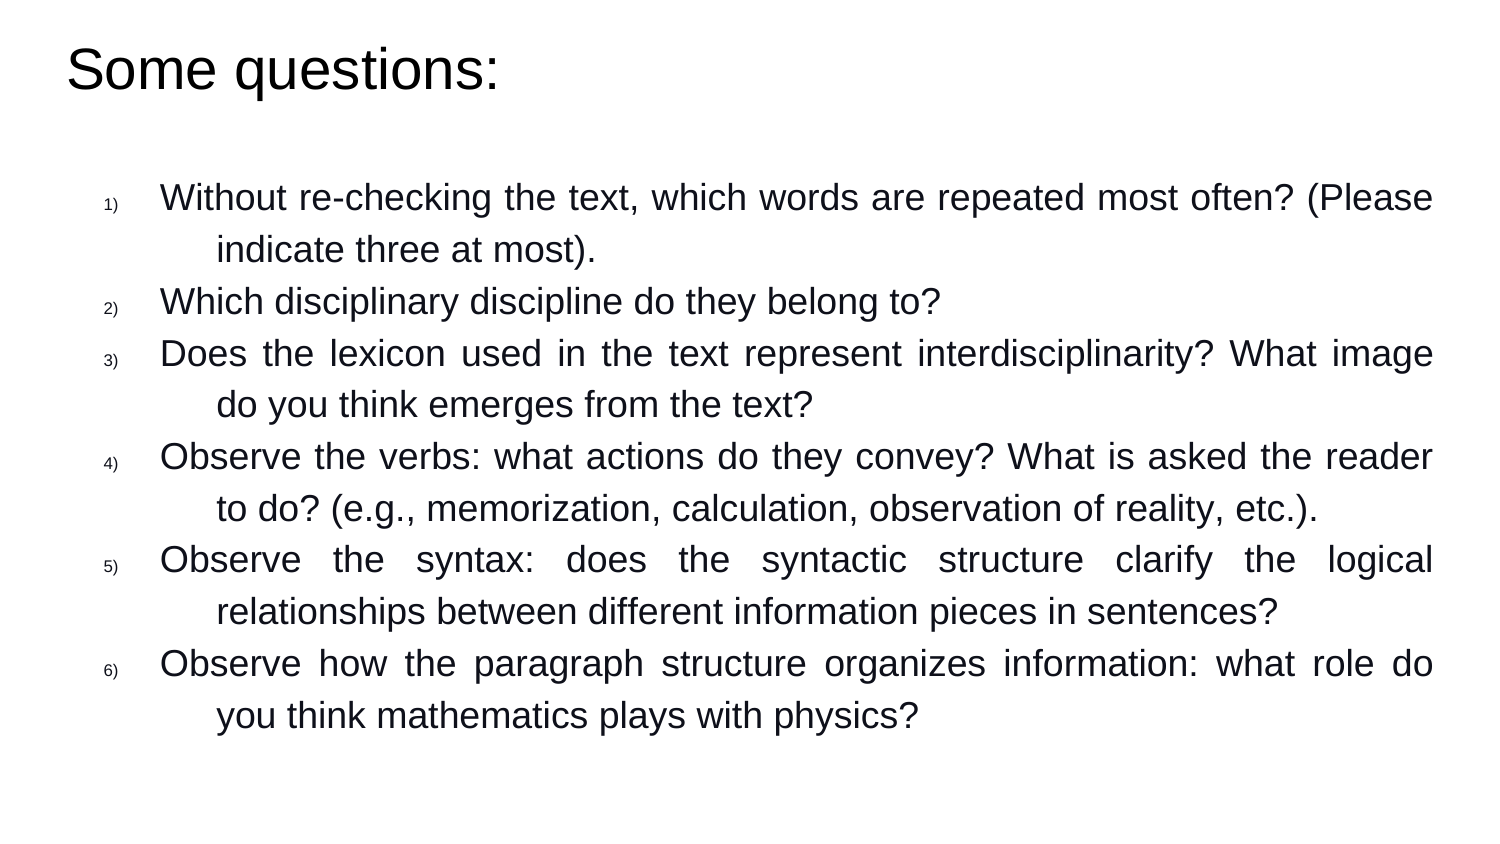

# Some questions:
Without re-checking the text, which words are repeated most often? (Please indicate three at most).
Which disciplinary discipline do they belong to?
Does the lexicon used in the text represent interdisciplinarity? What image do you think emerges from the text?
Observe the verbs: what actions do they convey? What is asked the reader to do? (e.g., memorization, calculation, observation of reality, etc.).
Observe the syntax: does the syntactic structure clarify the logical relationships between different information pieces in sentences?
Observe how the paragraph structure organizes information: what role do you think mathematics plays with physics?